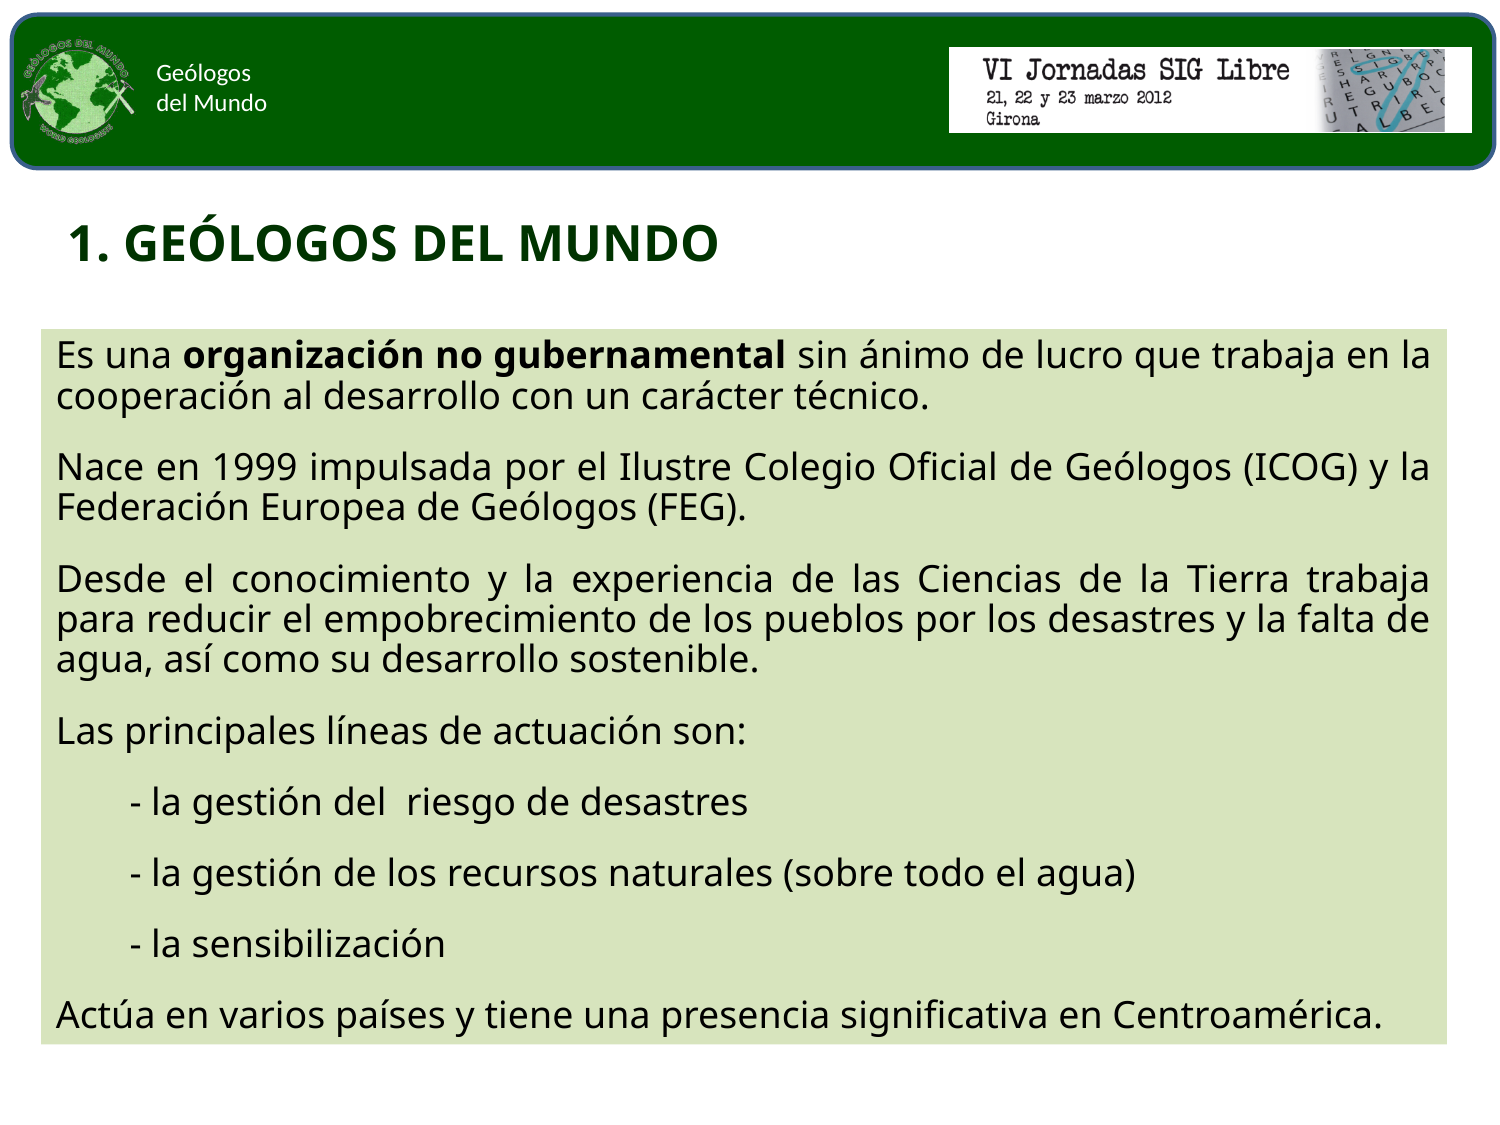

Geólogos
del Mundo
1. GEÓLOGOS DEL MUNDO
Es una organización no gubernamental sin ánimo de lucro que trabaja en la cooperación al desarrollo con un carácter técnico.
Nace en 1999 impulsada por el Ilustre Colegio Oficial de Geólogos (ICOG) y la Federación Europea de Geólogos (FEG).
Desde el conocimiento y la experiencia de las Ciencias de la Tierra trabaja para reducir el empobrecimiento de los pueblos por los desastres y la falta de agua, así como su desarrollo sostenible.
Las principales líneas de actuación son:
	- la gestión del riesgo de desastres
	- la gestión de los recursos naturales (sobre todo el agua)
	- la sensibilización
Actúa en varios países y tiene una presencia significativa en Centroamérica.